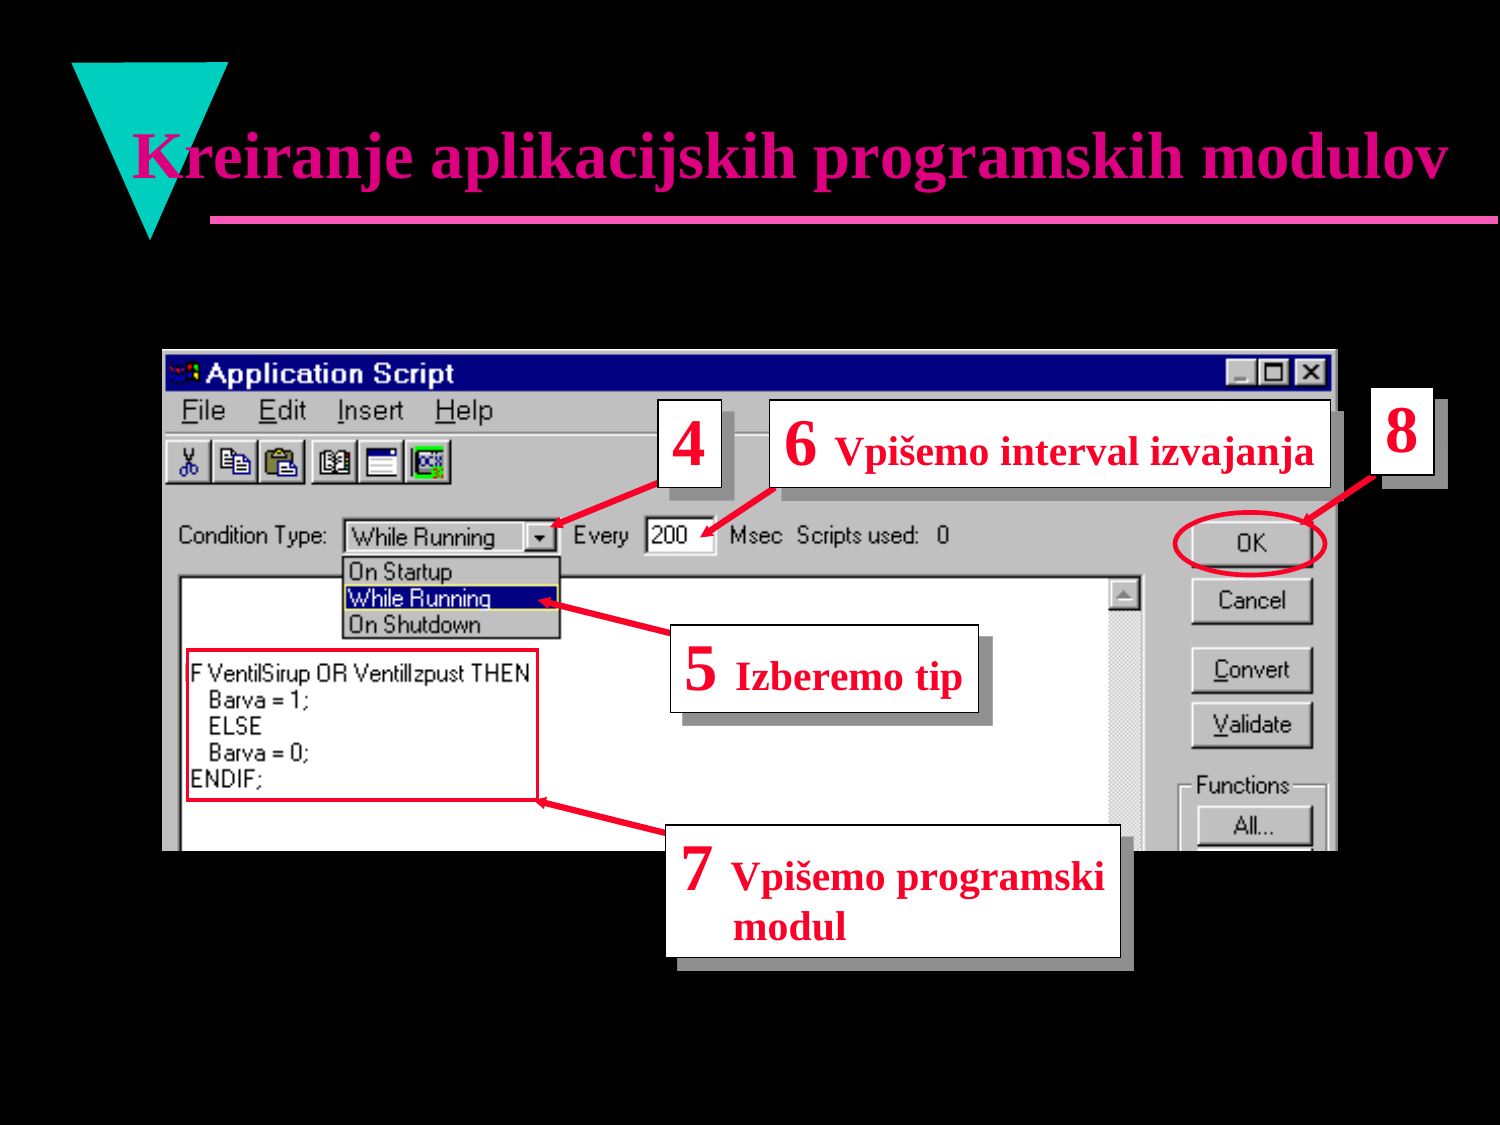

# Kreiranje aplikacijskih programskih modulov
8
4
6 Vpišemo interval izvajanja
5 Izberemo tip
7 Vpišemo programski
 modul
RVP2
Kreiranje programskih modulov
9